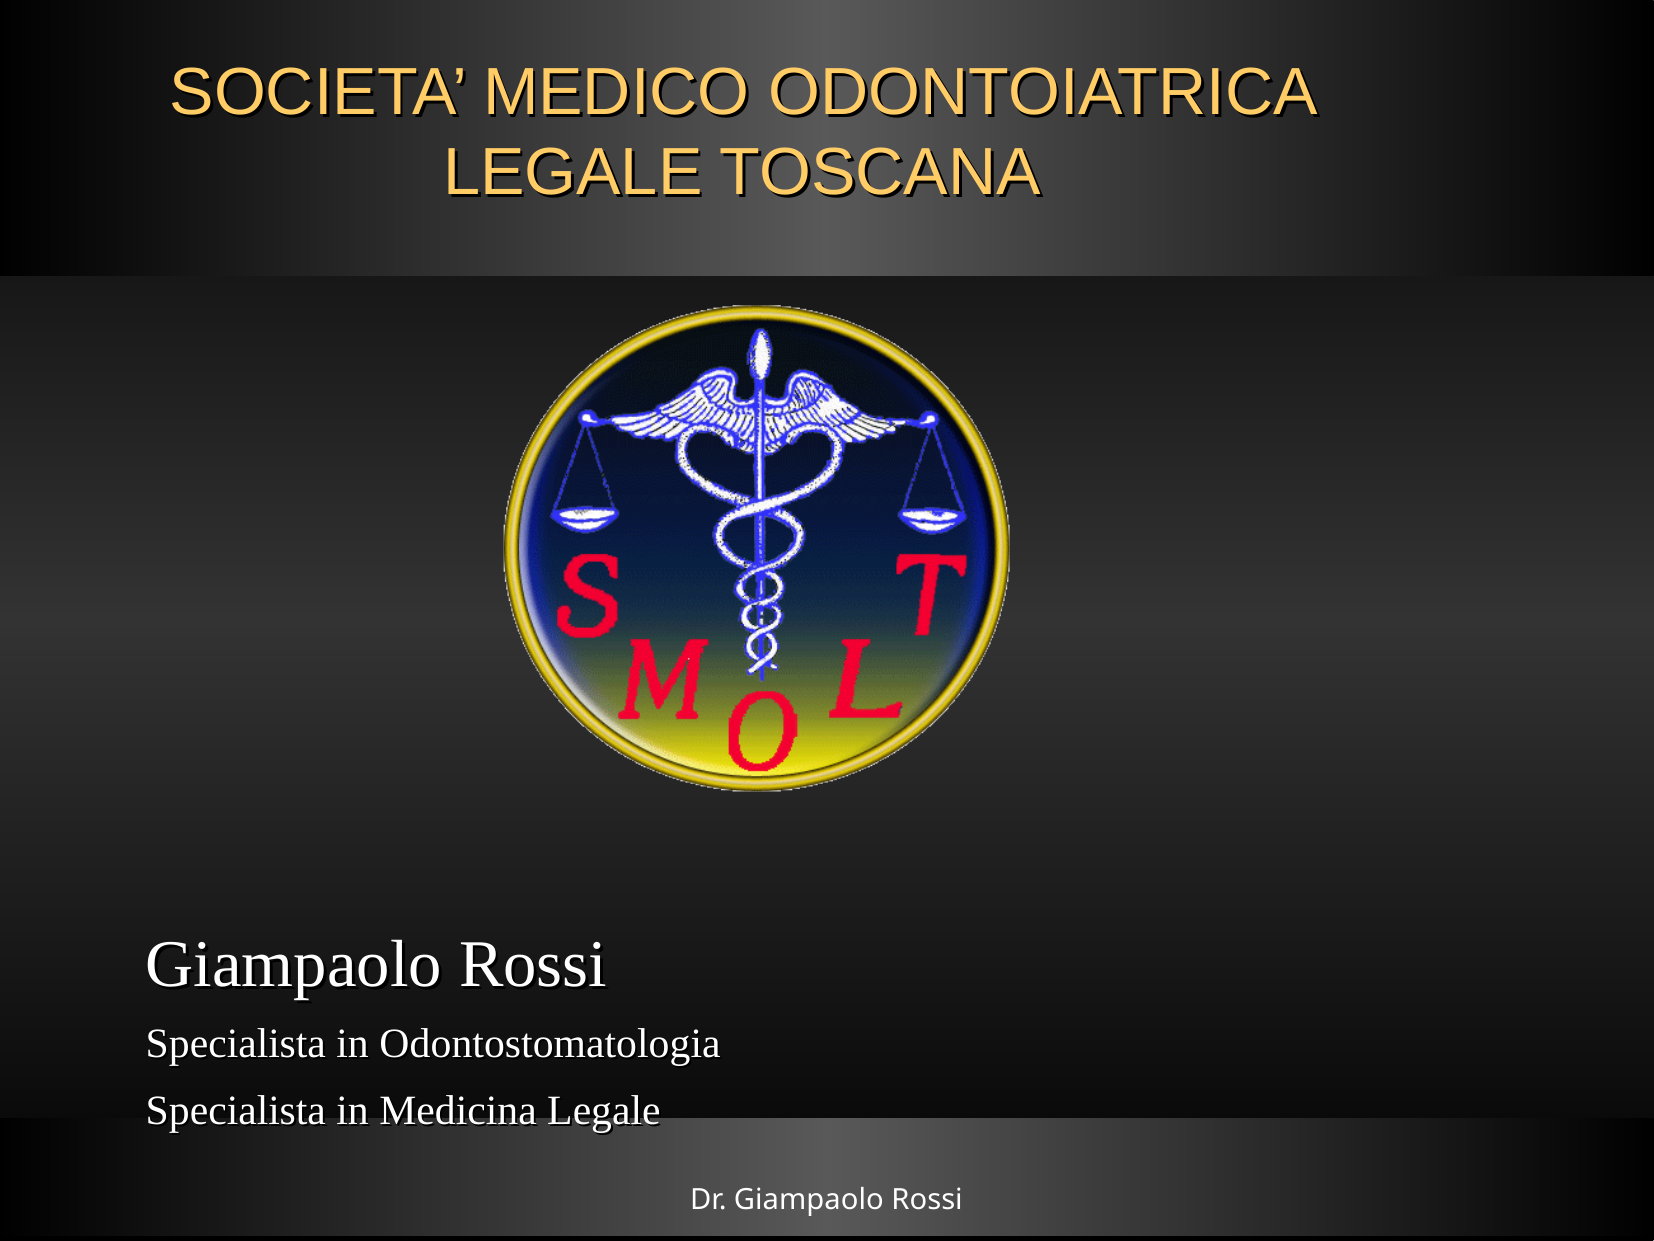

SOCIETA’ MEDICO ODONTOIATRICA LEGALE TOSCANA
Giampaolo Rossi
Specialista in Odontostomatologia
Specialista in Medicina Legale